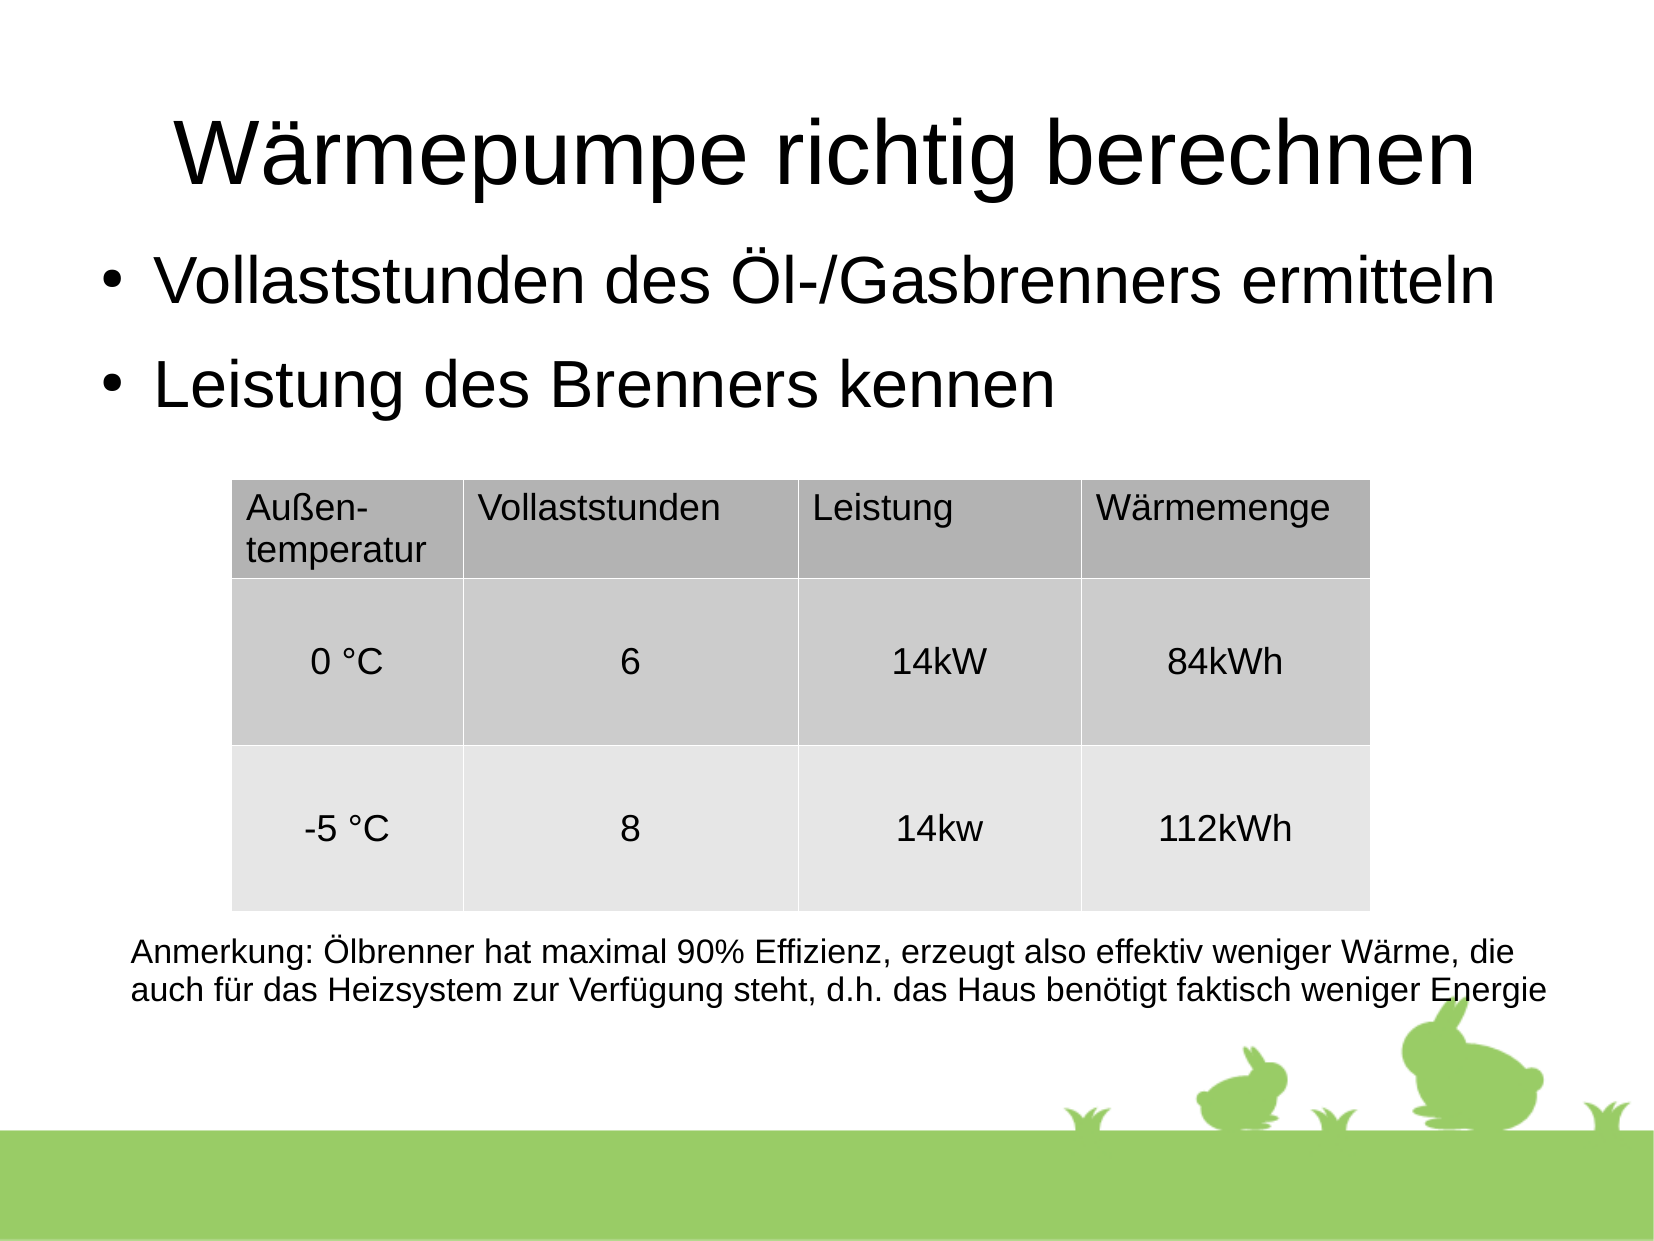

# Wärmepumpe richtig berechnen
Vollaststunden des Öl-/Gasbrenners ermitteln
Leistung des Brenners kennen
| Außen-temperatur | Vollaststunden | Leistung | Wärmemenge |
| --- | --- | --- | --- |
| 0 °C | 6 | 14kW | 84kWh |
| -5 °C | 8 | 14kw | 112kWh |
Anmerkung: Ölbrenner hat maximal 90% Effizienz, erzeugt also effektiv weniger Wärme, die auch für das Heizsystem zur Verfügung steht, d.h. das Haus benötigt faktisch weniger Energie